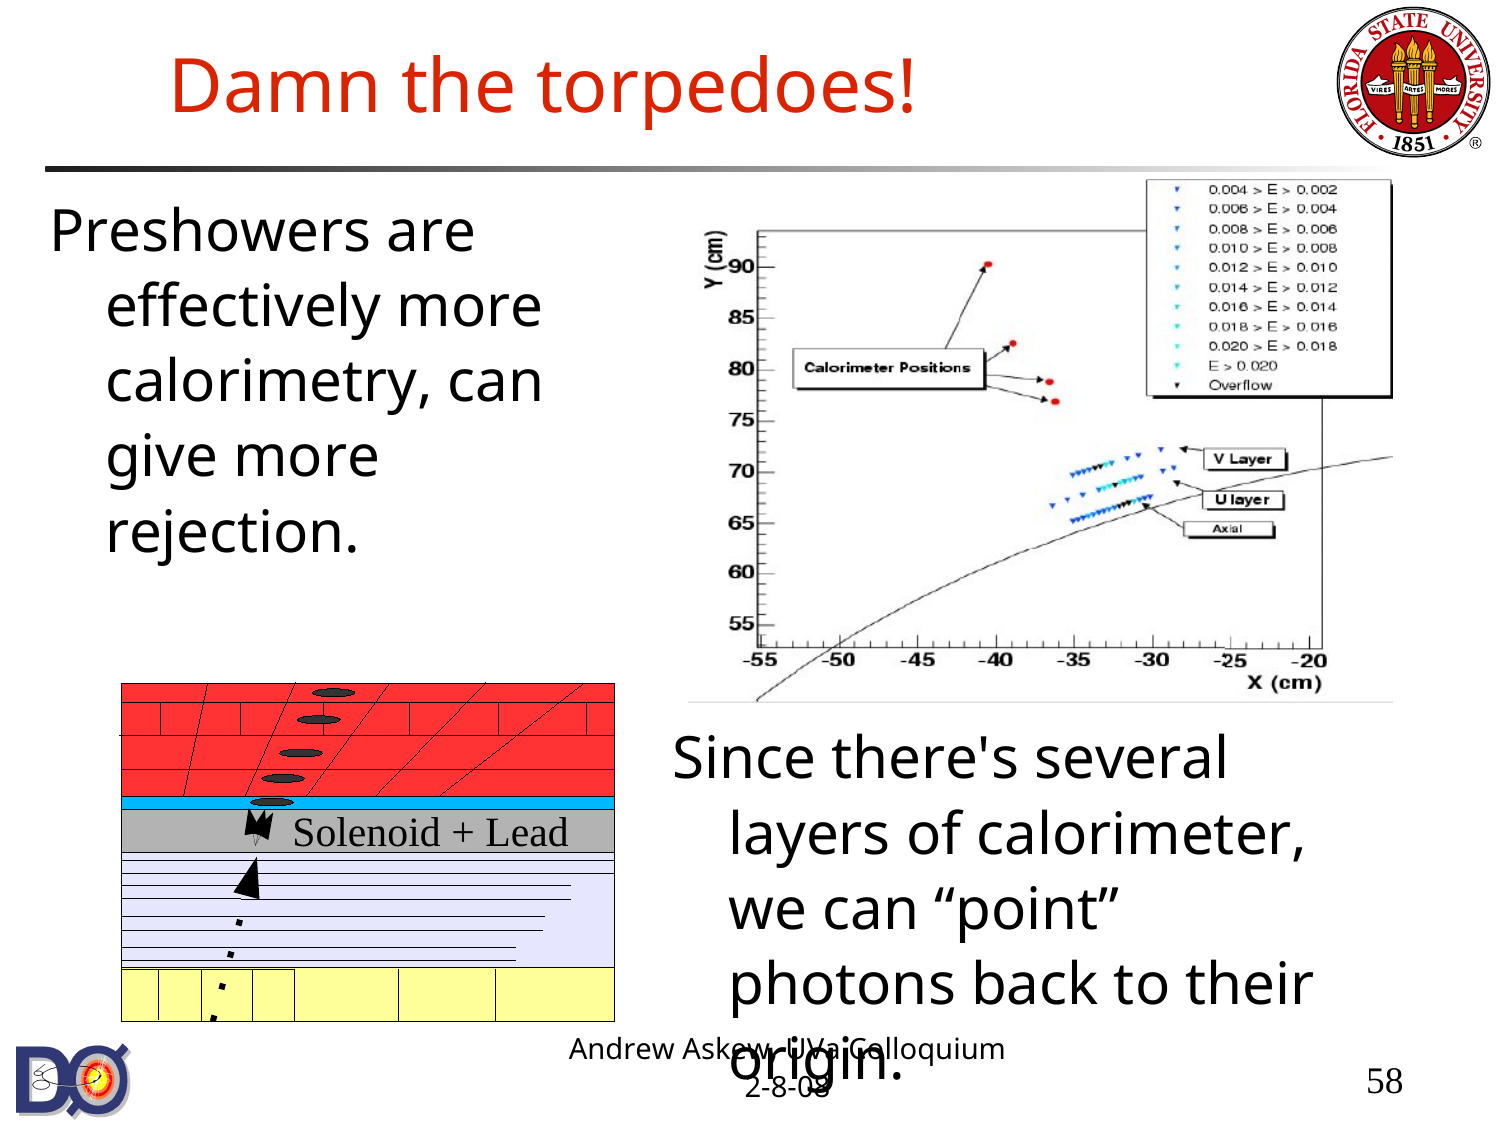

# Damn the torpedoes!
Preshowers are effectively more calorimetry, can give more rejection.
 Solenoid + Lead
Since there's several layers of calorimeter, we can “point” photons back to their origin.